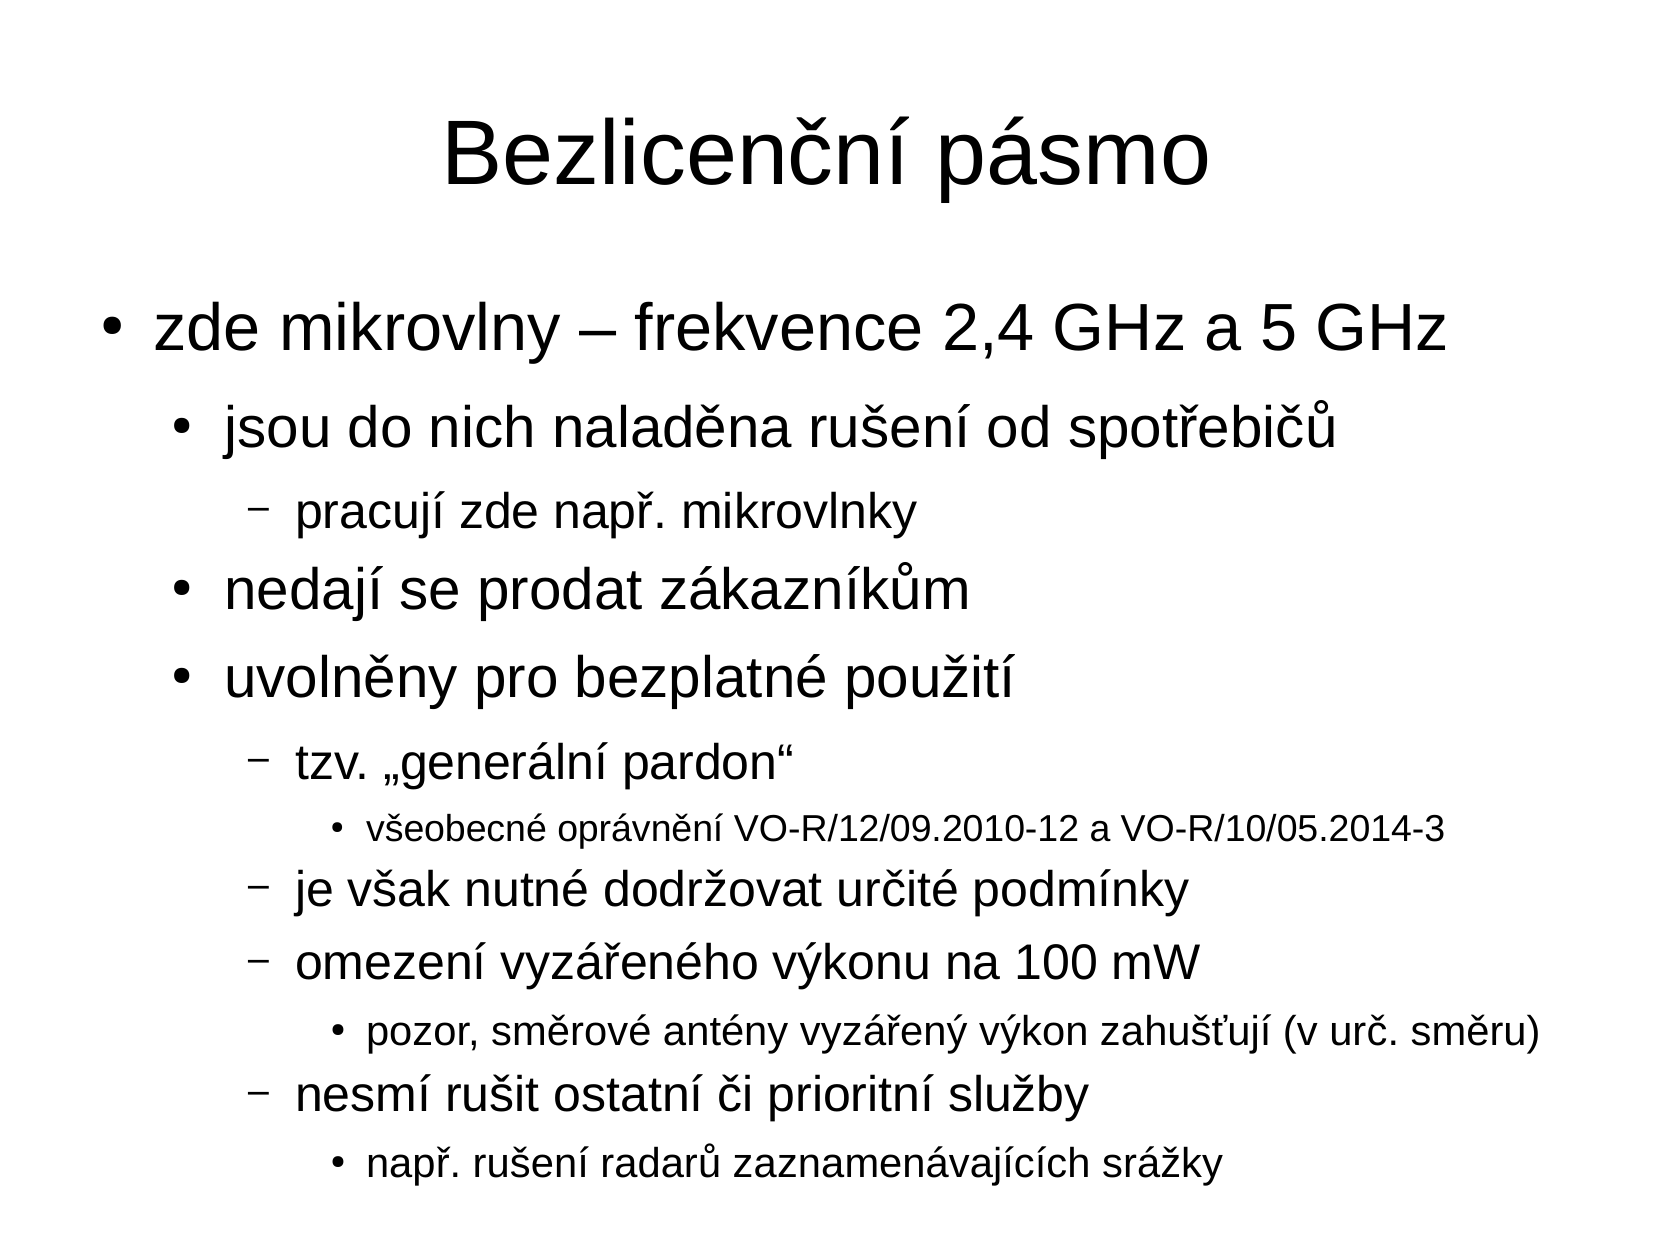

# Bezlicenční pásmo
zde mikrovlny – frekvence 2,4 GHz a 5 GHz
jsou do nich naladěna rušení od spotřebičů
pracují zde např. mikrovlnky
nedají se prodat zákazníkům
uvolněny pro bezplatné použití
tzv. „generální pardon“
všeobecné oprávnění VO-R/12/09.2010-12 a VO-R/10/05.2014-3
je však nutné dodržovat určité podmínky
omezení vyzářeného výkonu na 100 mW
pozor, směrové antény vyzářený výkon zahušťují (v urč. směru)
nesmí rušit ostatní či prioritní služby
např. rušení radarů zaznamenávajících srážky